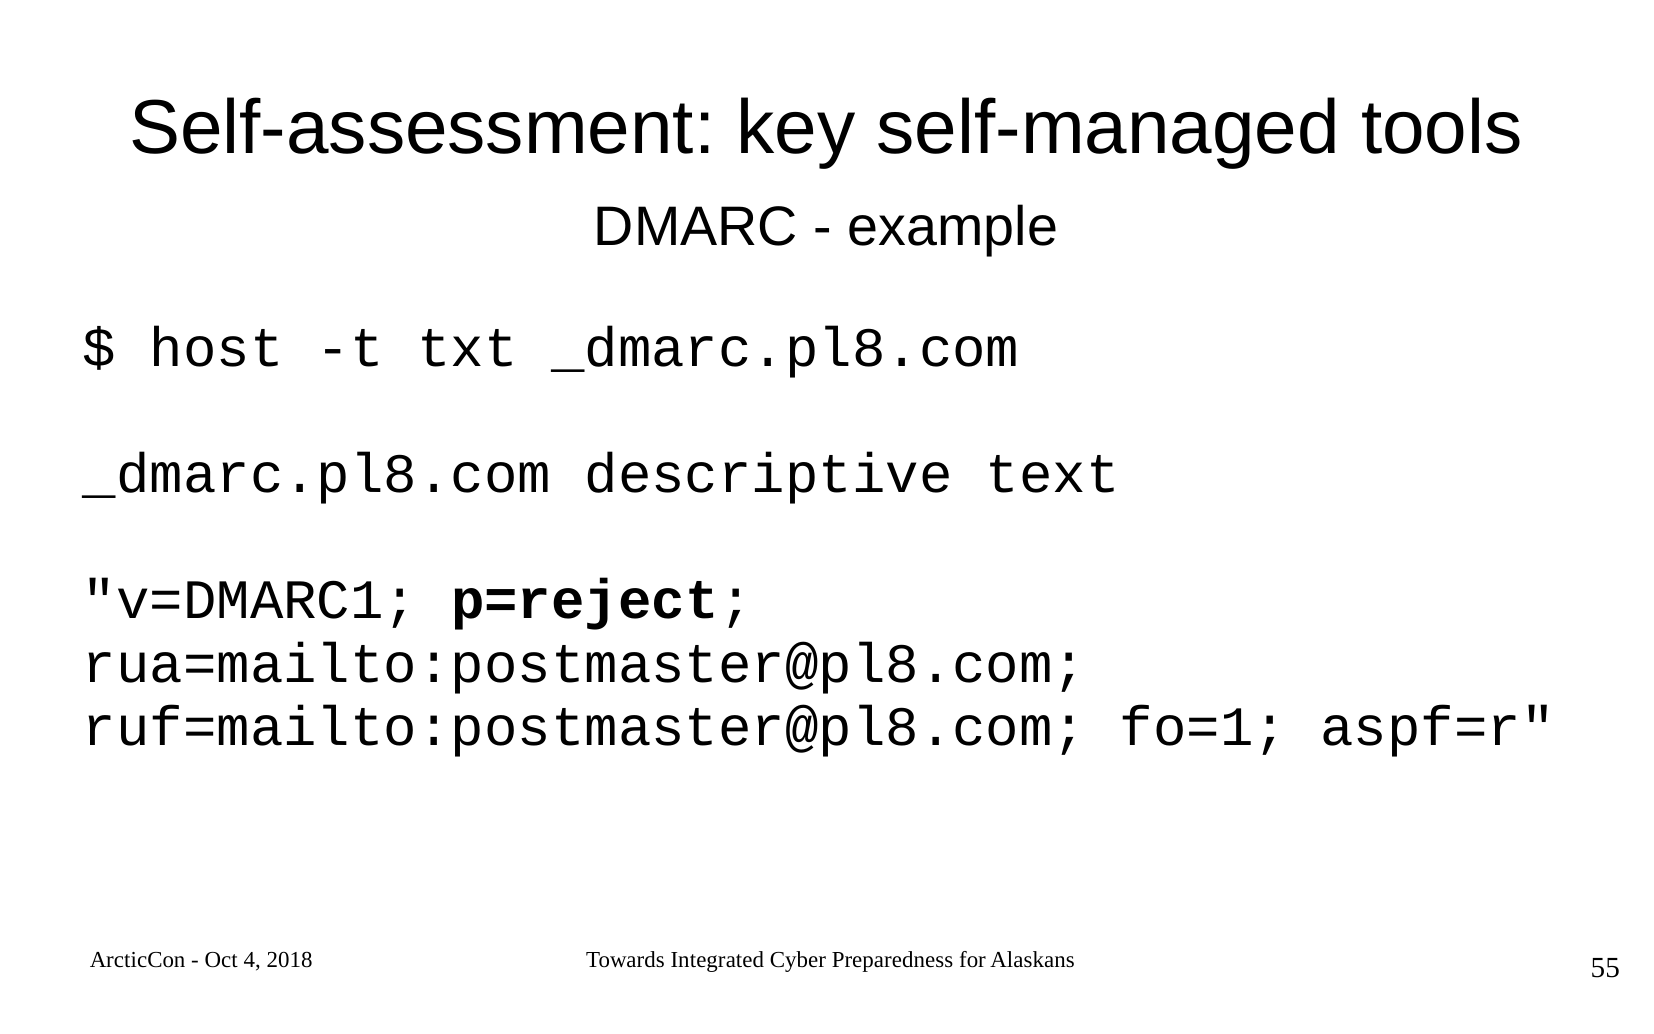

# Self-assessment: key self-managed tools
DMARC - example
$ host -t txt _dmarc.pl8.com
_dmarc.pl8.com descriptive text
"v=DMARC1; p=reject; rua=mailto:postmaster@pl8.com; ruf=mailto:postmaster@pl8.com; fo=1; aspf=r"